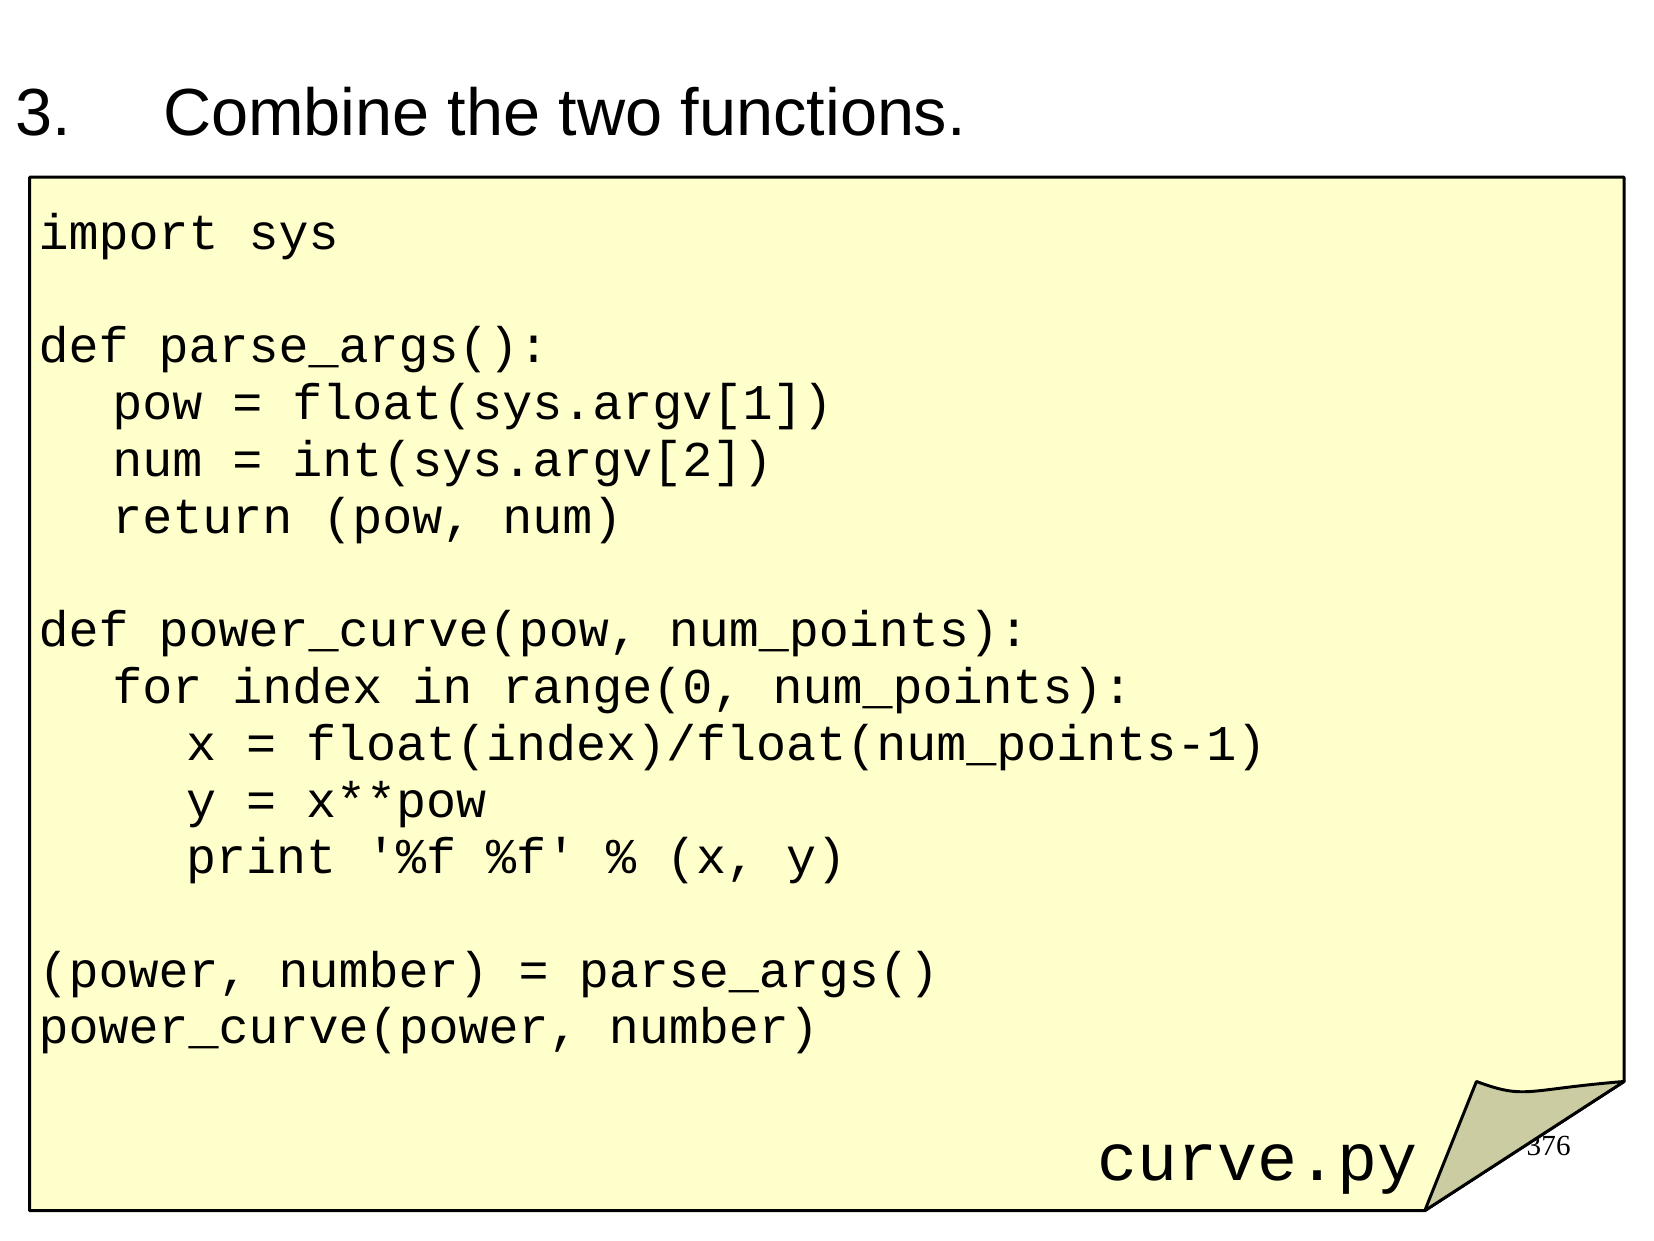

3.
Combine the two functions.
import sys
def parse_args():
	pow = float(sys.argv[1])
	num = int(sys.argv[2])
	return (pow, num)
def power_curve(pow, num_points):
	for index in range(0, num_points):
		x = float(index)/float(num_points-1)
		y = x**pow
		print '%f %f' % (x, y)
(power, number) = parse_args()
power_curve(power, number)
curve.py
376